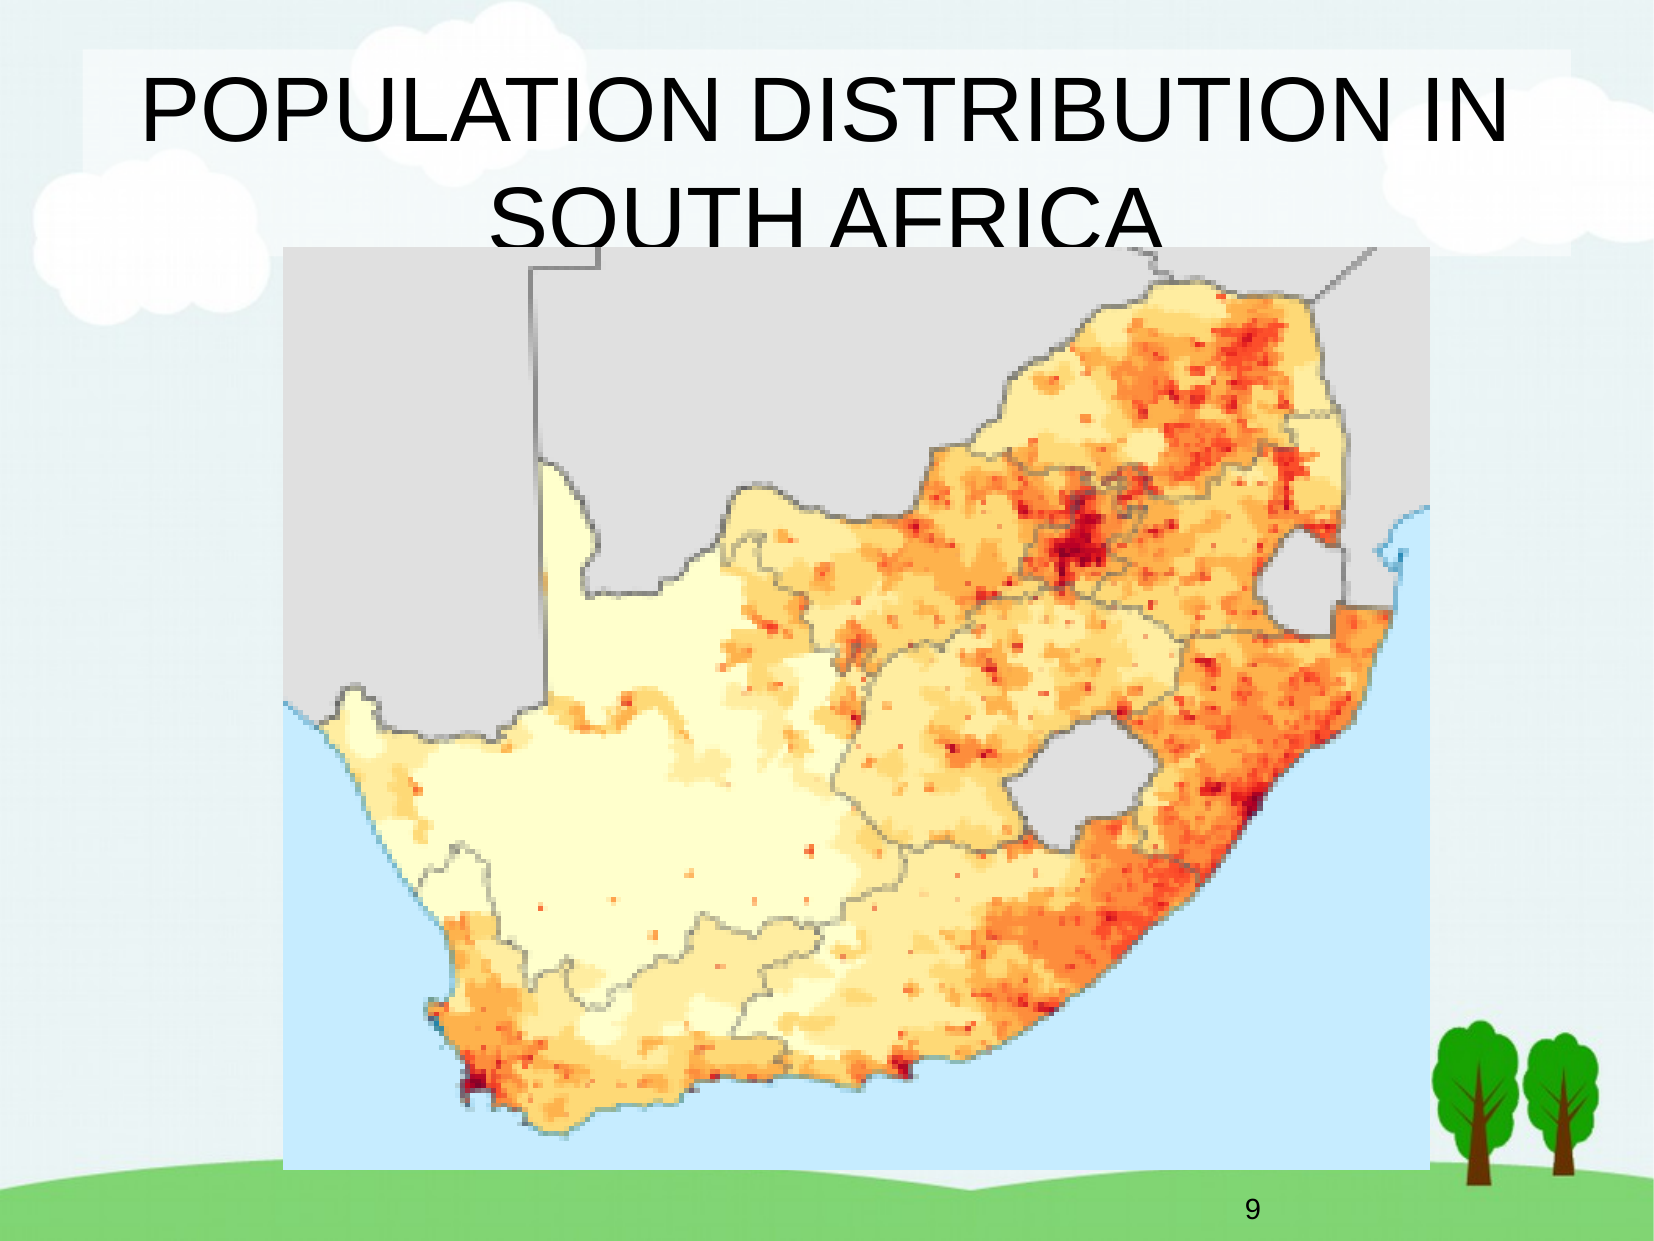

# POPULATION DISTRIBUTION IN SOUTH AFRICA
[unsupported chart]